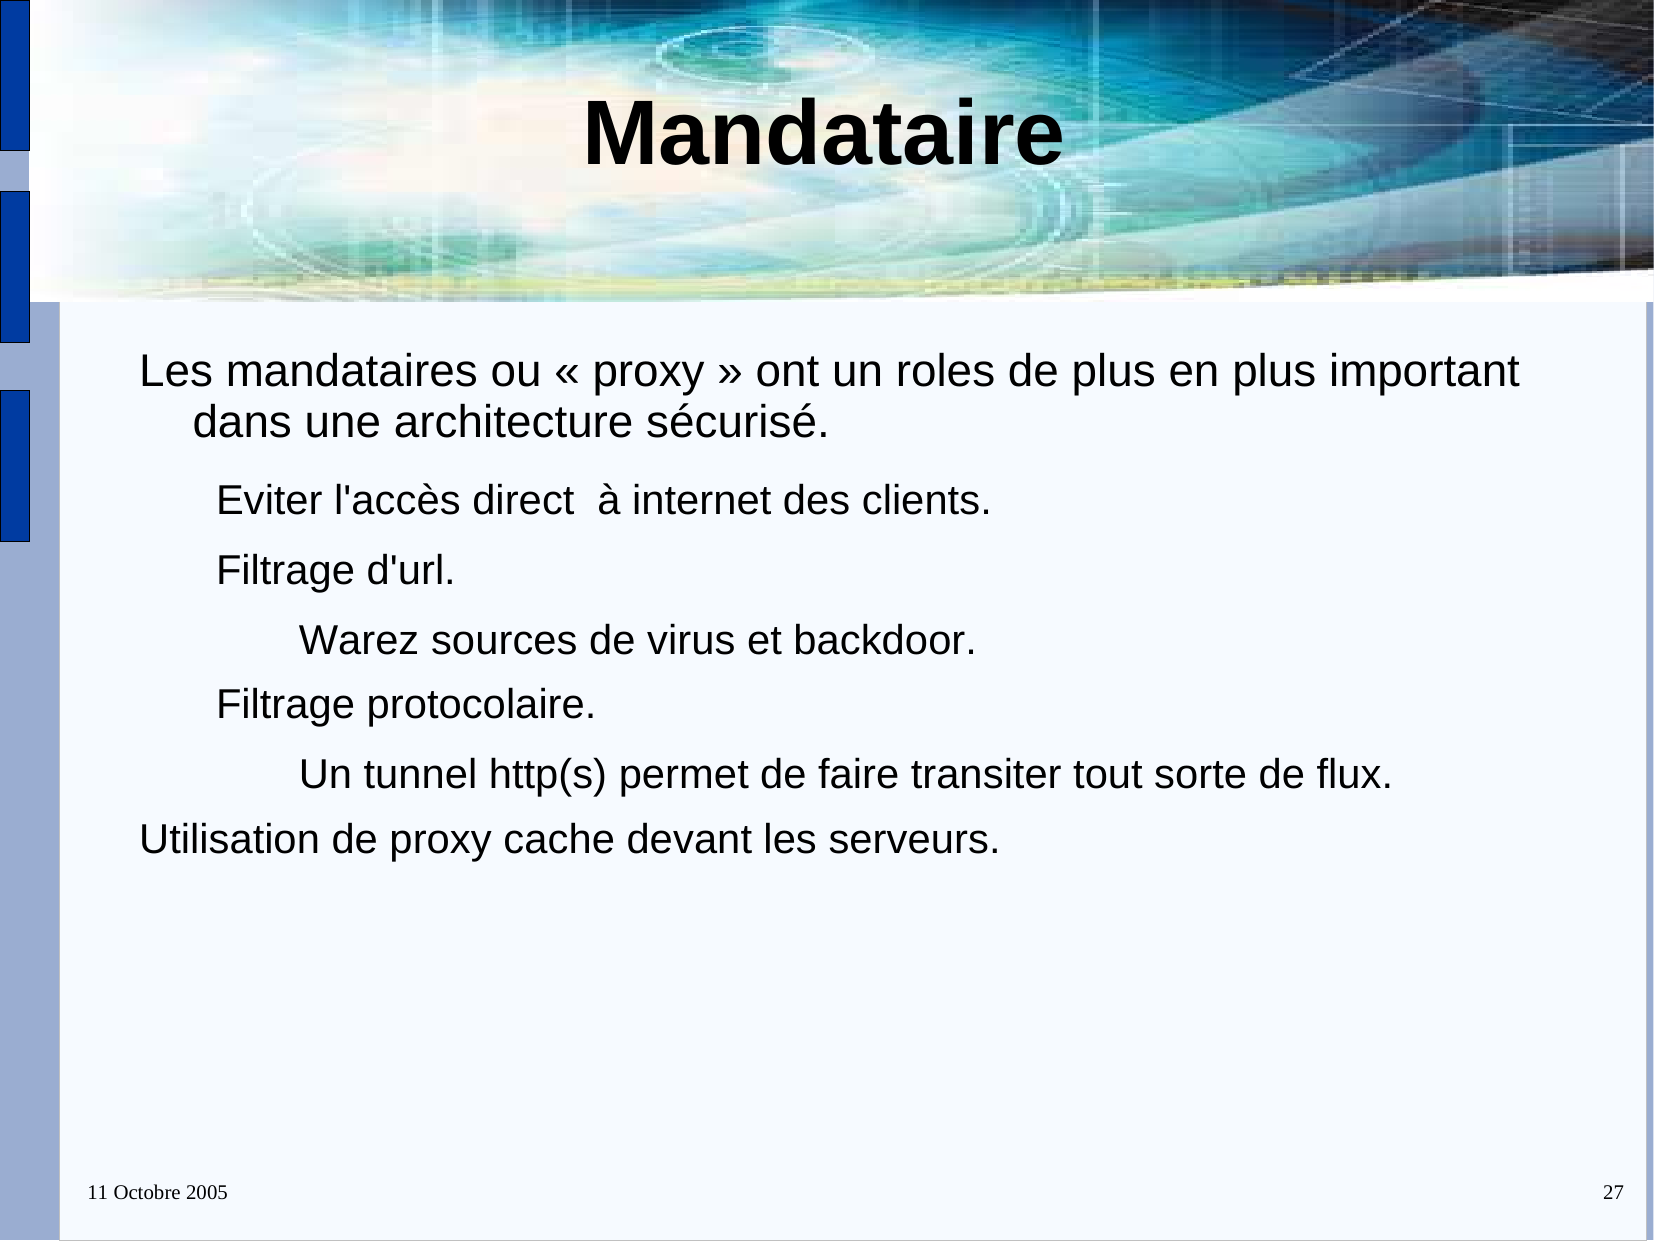

# Mandataire
Les mandataires ou « proxy » ont un roles de plus en plus important dans une architecture sécurisé.
Eviter l'accès direct à internet des clients.
Filtrage d'url.
Warez sources de virus et backdoor.
Filtrage protocolaire.
Un tunnel http(s) permet de faire transiter tout sorte de flux.
Utilisation de proxy cache devant les serveurs.